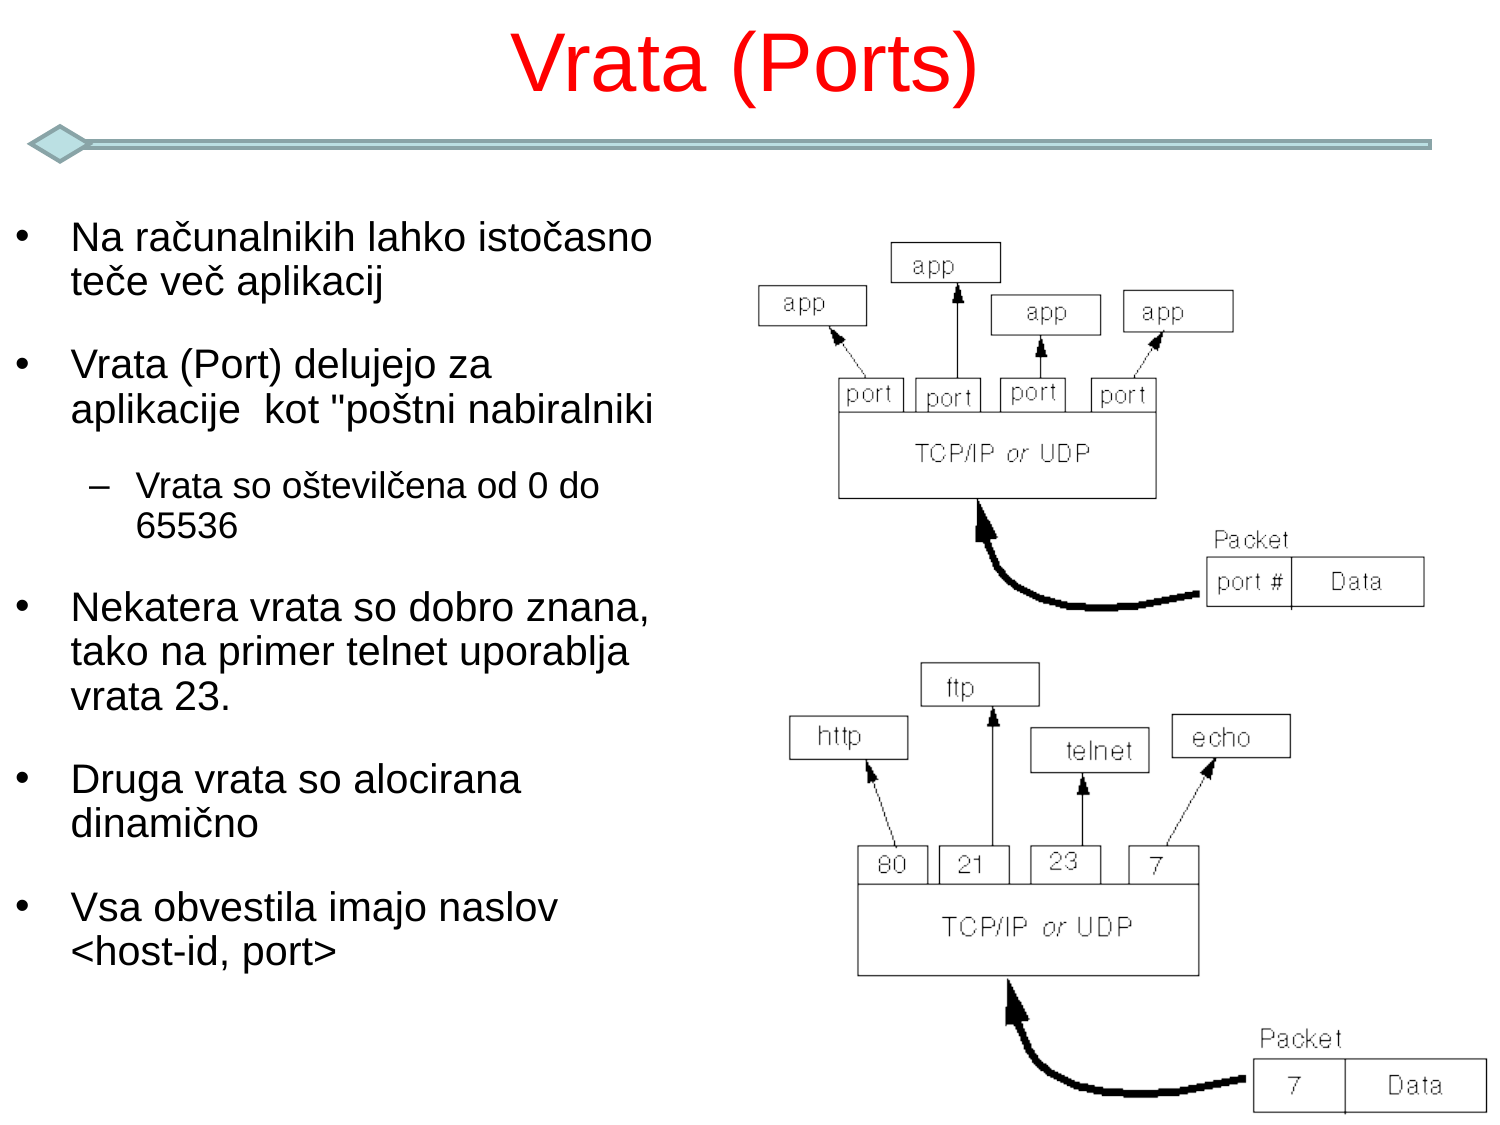

# Vrata (Ports)
Na računalnikih lahko istočasno teče več aplikacij
Vrata (Port) delujejo za aplikacije kot "poštni nabiralniki
Vrata so oštevilčena od 0 do 65536
Nekatera vrata so dobro znana, tako na primer telnet uporablja vrata 23.
Druga vrata so alocirana dinamično
Vsa obvestila imajo naslov <host-id, port>